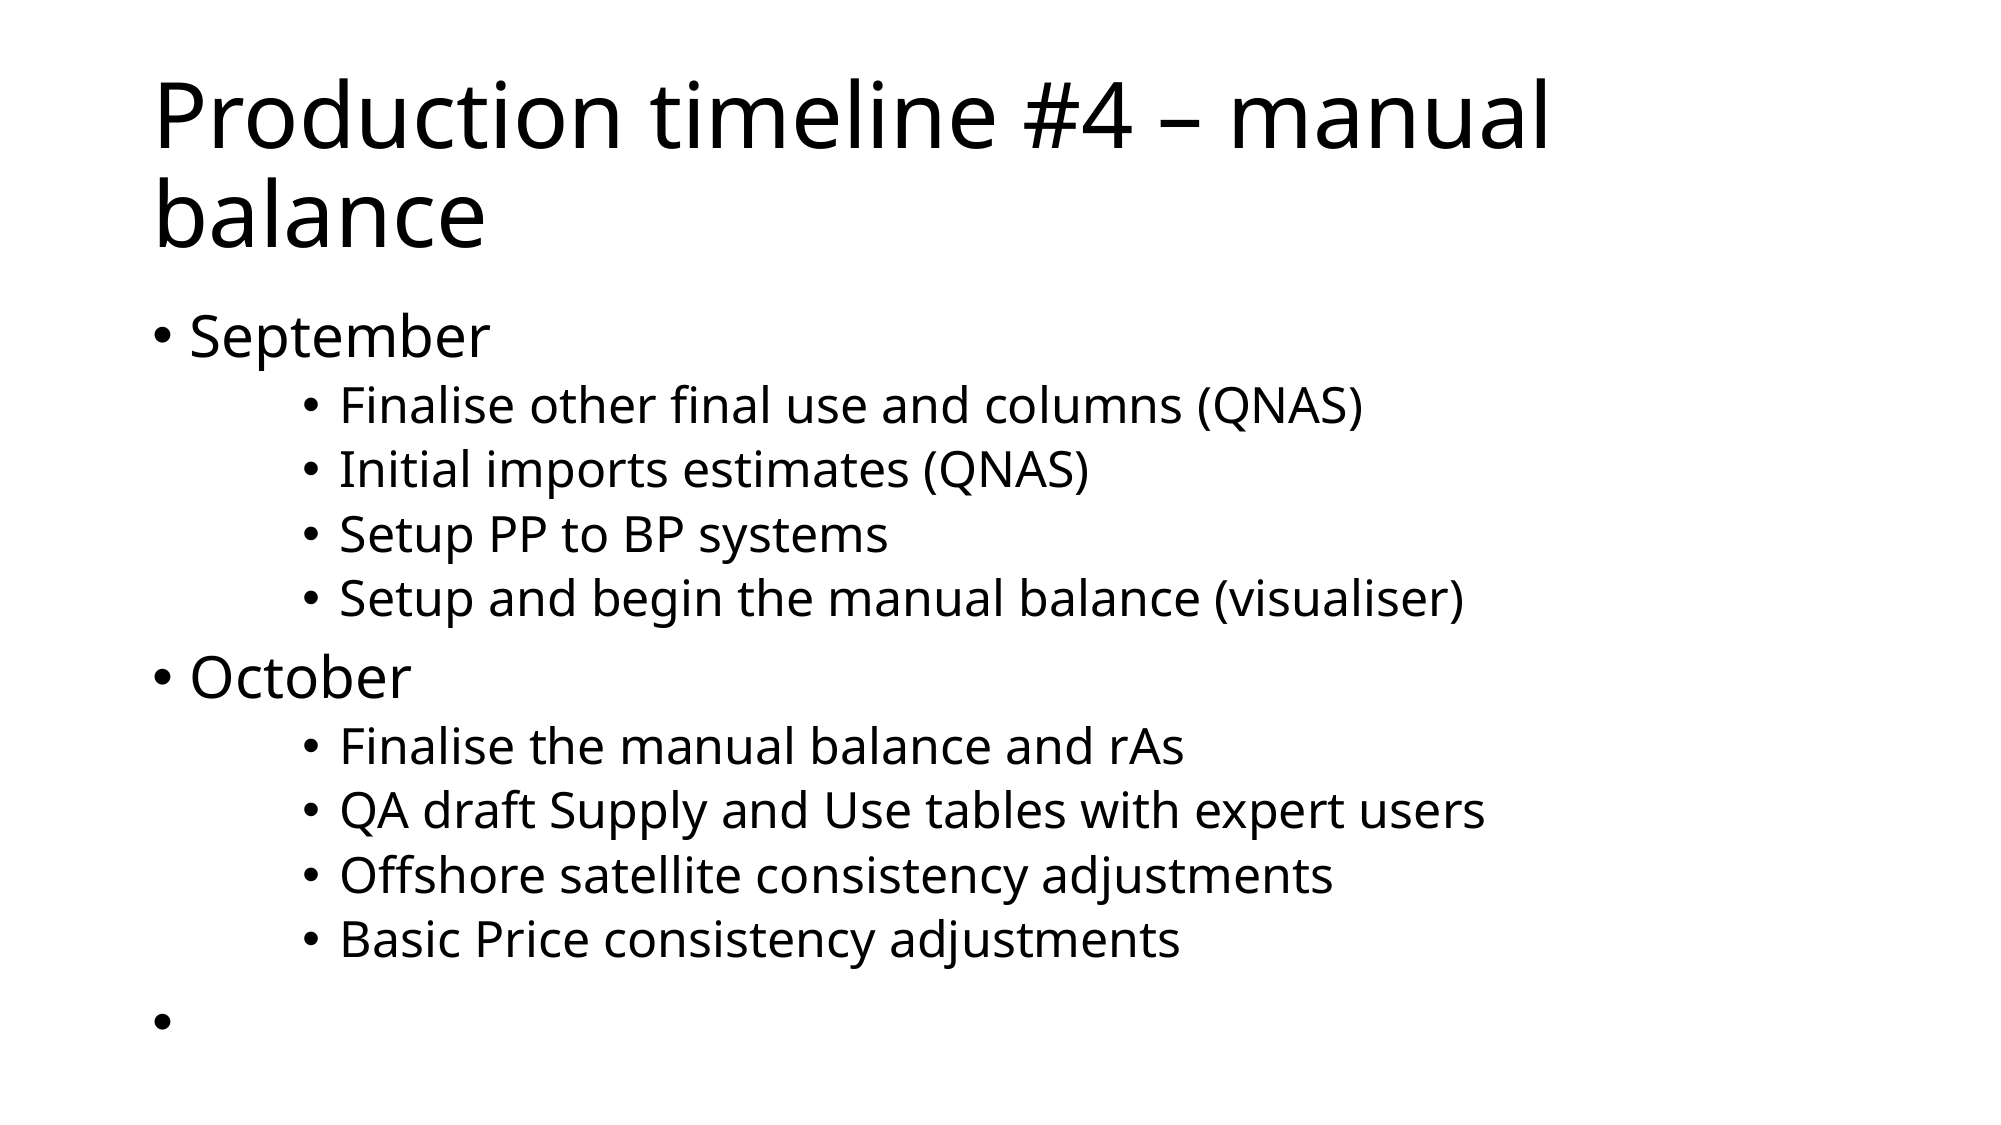

# Production timeline #4 – manual balance
September
Finalise other final use and columns (QNAS)
Initial imports estimates (QNAS)
Setup PP to BP systems
Setup and begin the manual balance (visualiser)
October
Finalise the manual balance and rAs
QA draft Supply and Use tables with expert users
Offshore satellite consistency adjustments
Basic Price consistency adjustments